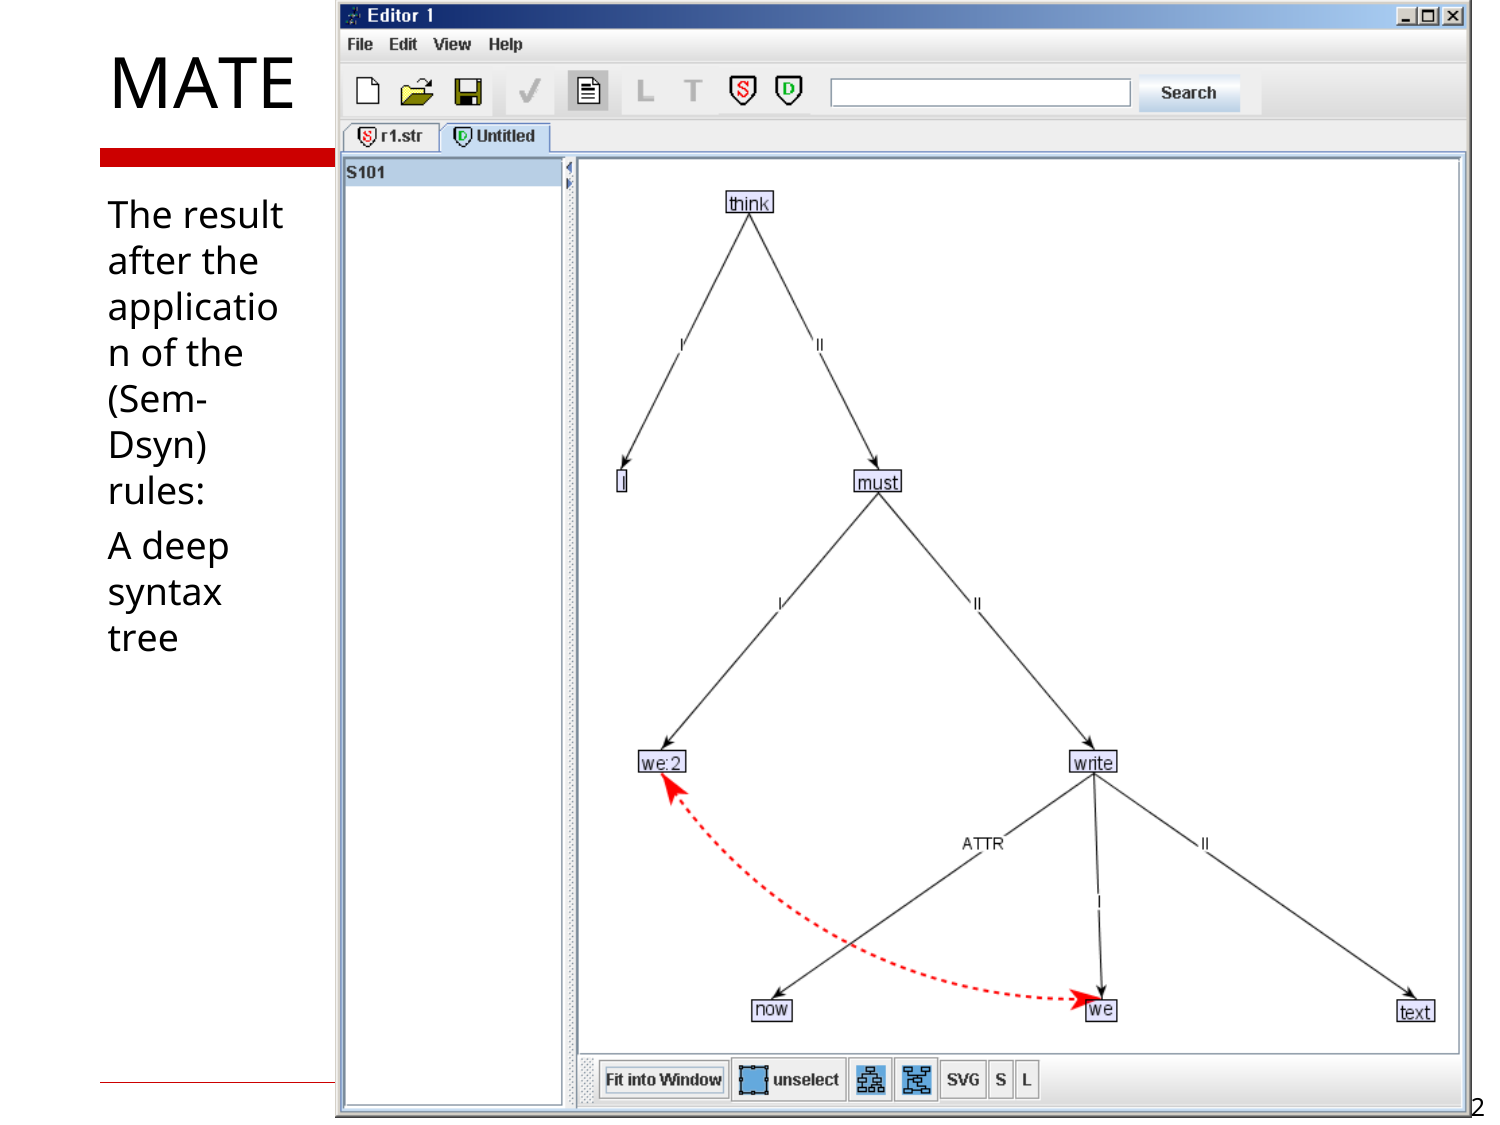

# MATE
The result after the application of the (Sem-Dsyn) rules:
A deep syntax tree
62